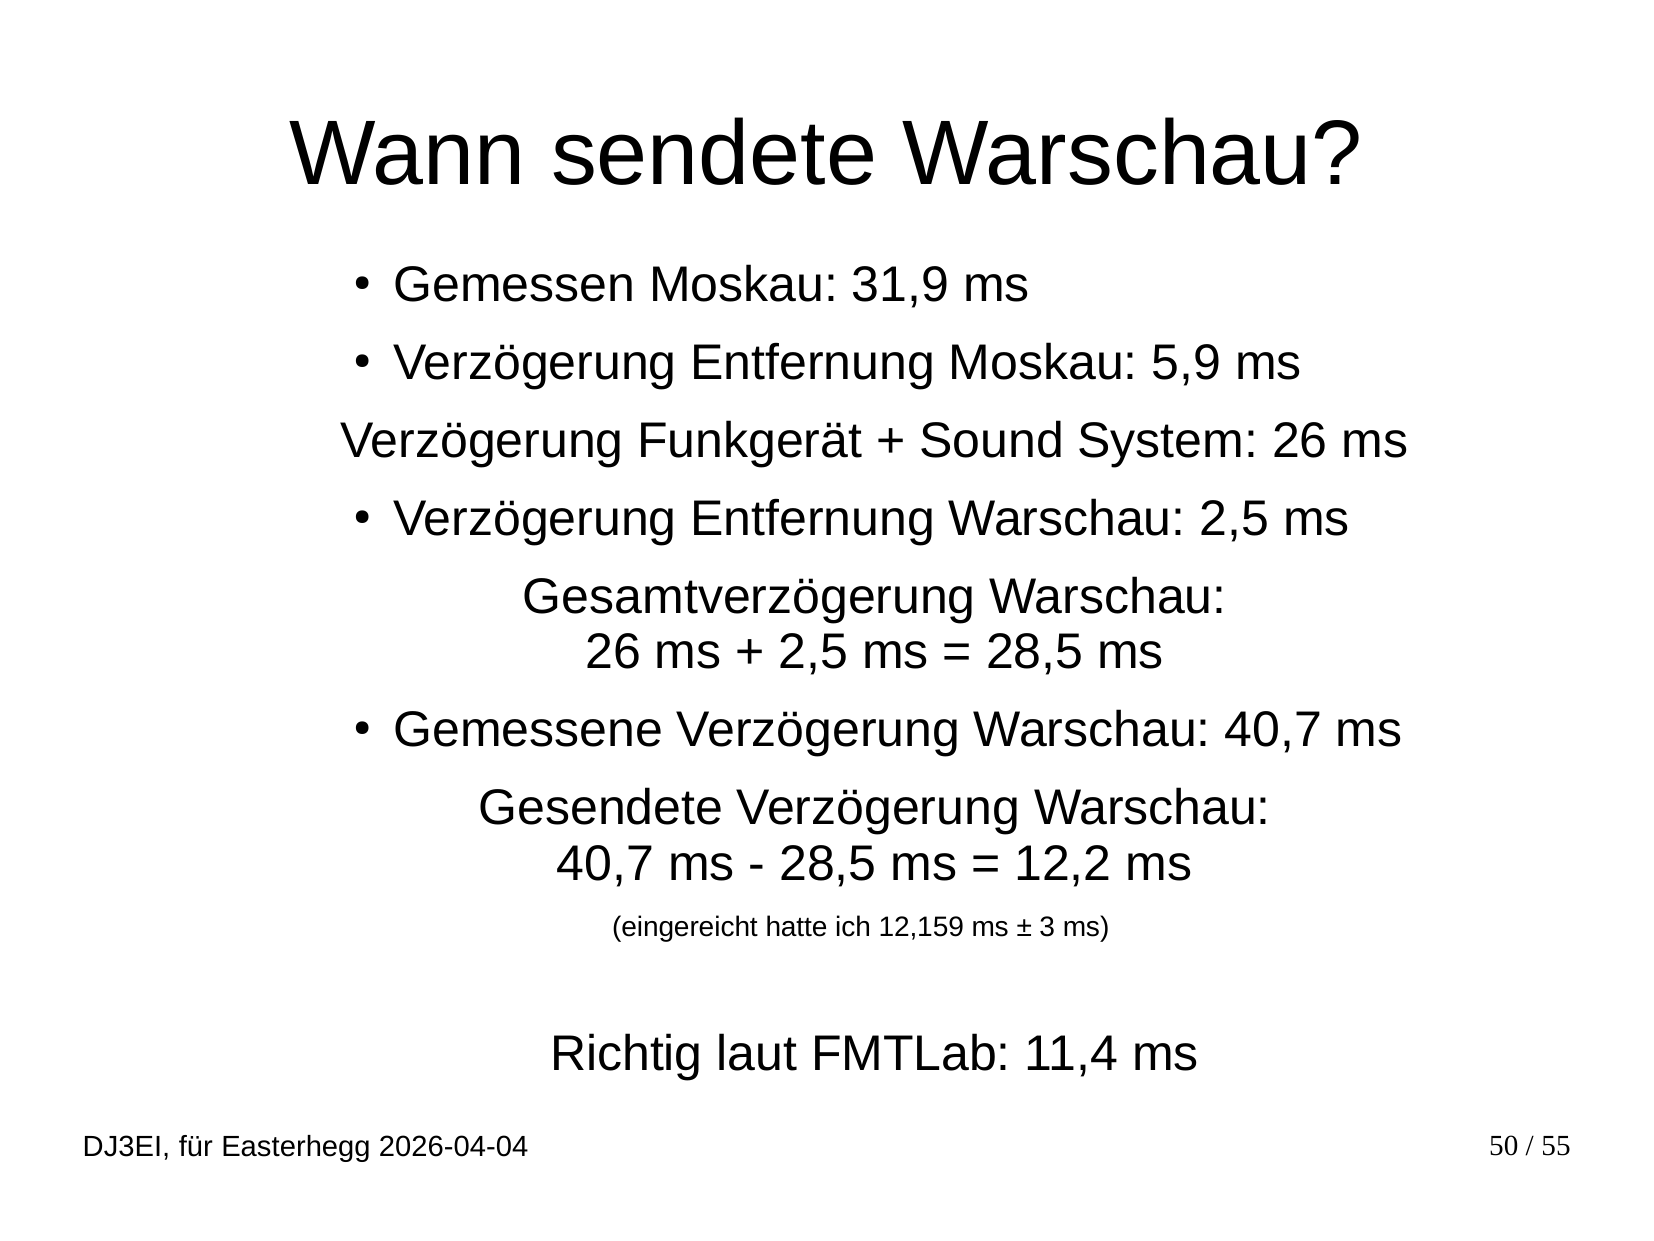

# Wann sendete Warschau?
Gemessen Moskau: 31,9 ms
Verzögerung Entfernung Moskau: 5,9 ms
Verzögerung Funkgerät + Sound System: 26 ms
Verzögerung Entfernung Warschau: 2,5 ms
Gesamtverzögerung Warschau:
26 ms + 2,5 ms = 28,5 ms
Gemessene Verzögerung Warschau: 40,7 ms
Gesendete Verzögerung Warschau:
40,7 ms - 28,5 ms = 12,2 ms
(eingereicht hatte ich 12,159 ms ± 3 ms)
Richtig laut FMTLab: 11,4 ms
50